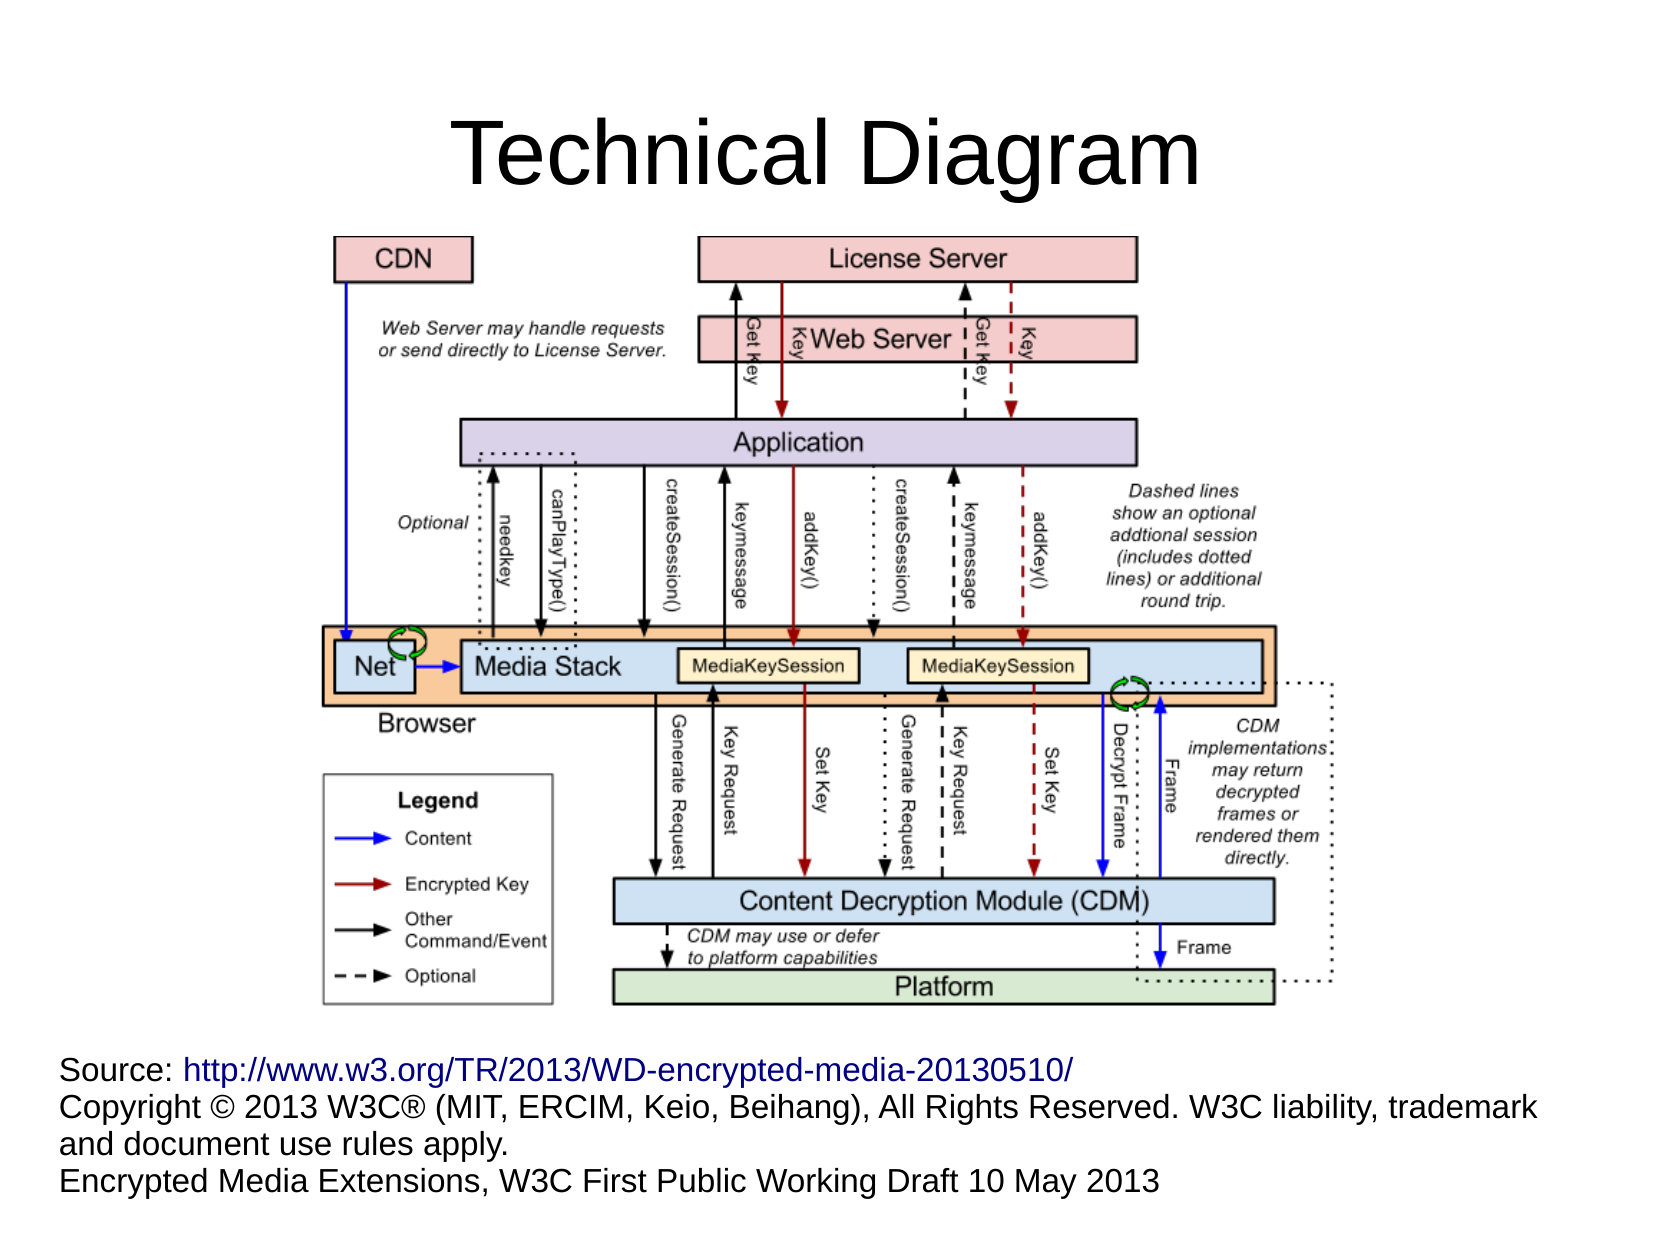

# Technical Diagram
Source: http://www.w3.org/TR/2013/WD-encrypted-media-20130510/
Copyright © 2013 W3C® (MIT, ERCIM, Keio, Beihang), All Rights Reserved. W3C liability, trademark and document use rules apply.
Encrypted Media Extensions, W3C First Public Working Draft 10 May 2013